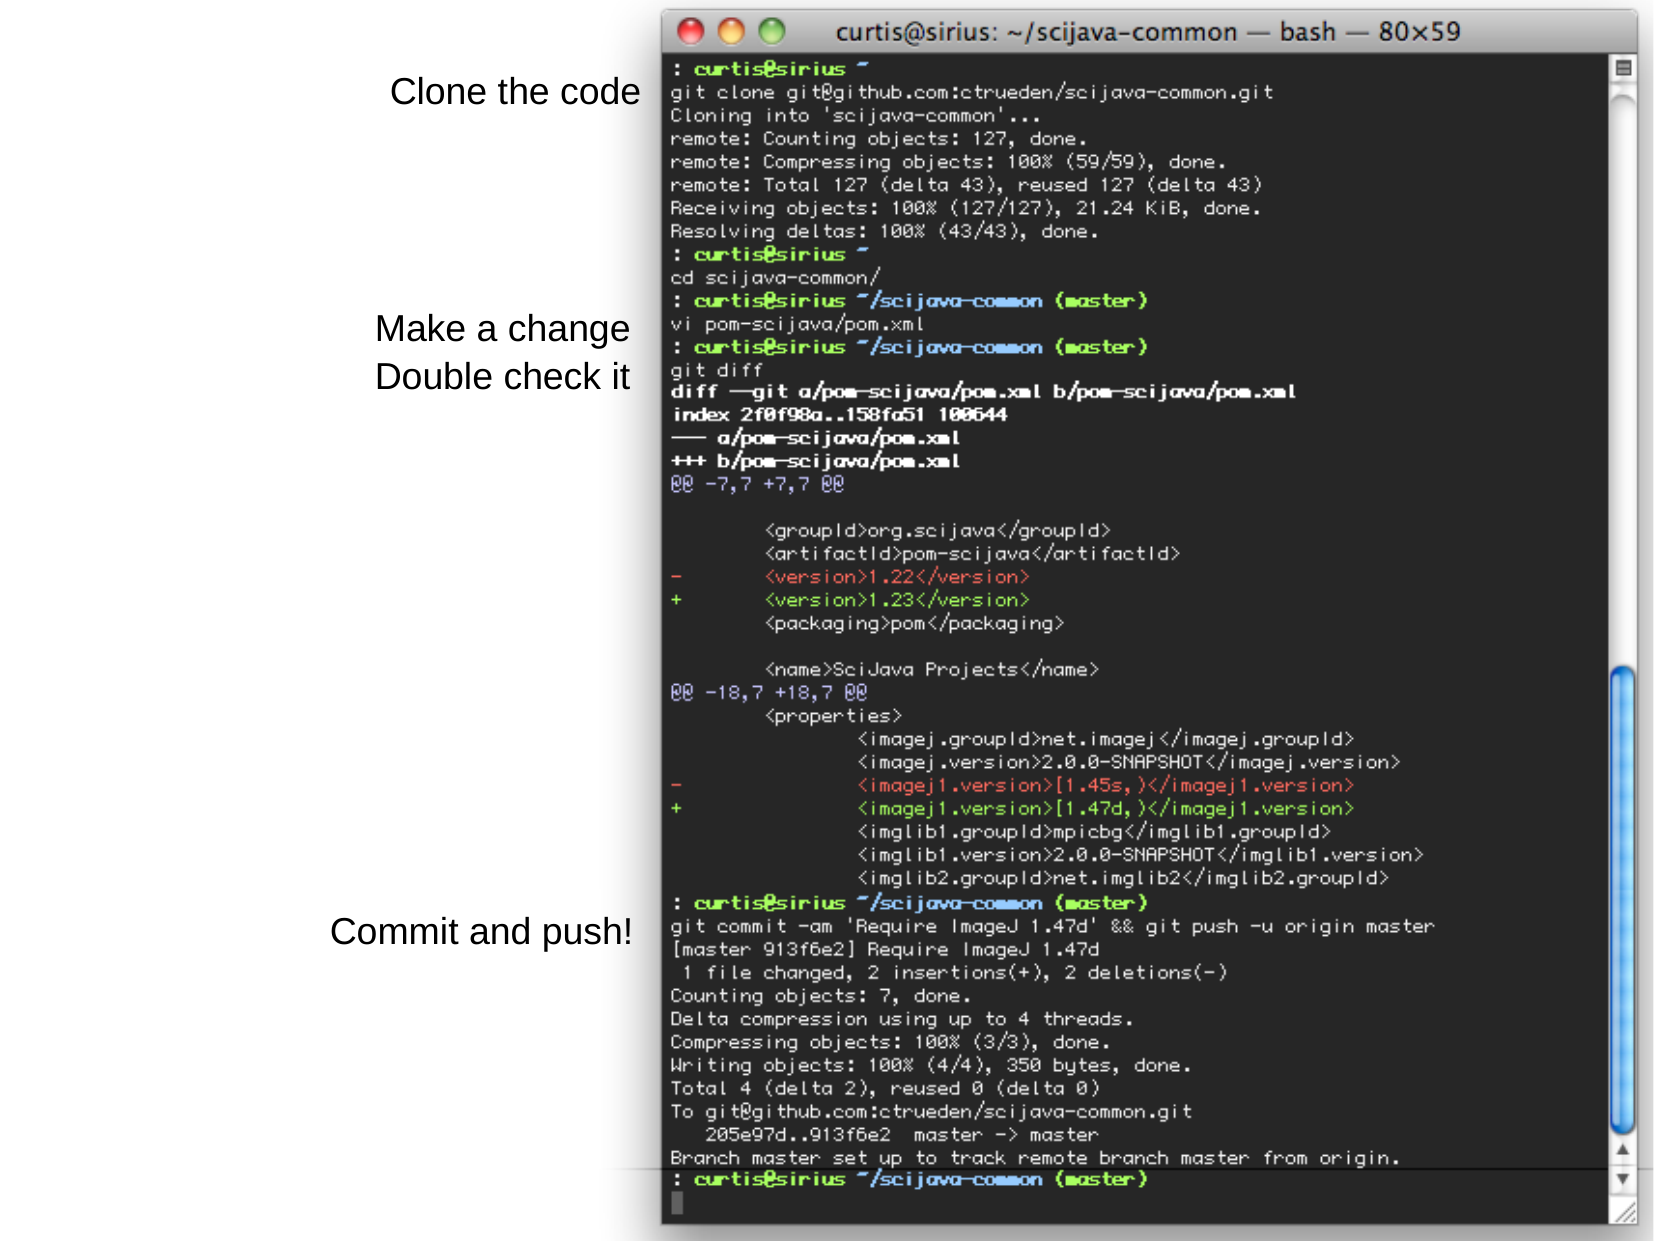

Clone the code
Make a change
Double check it
Commit and push!